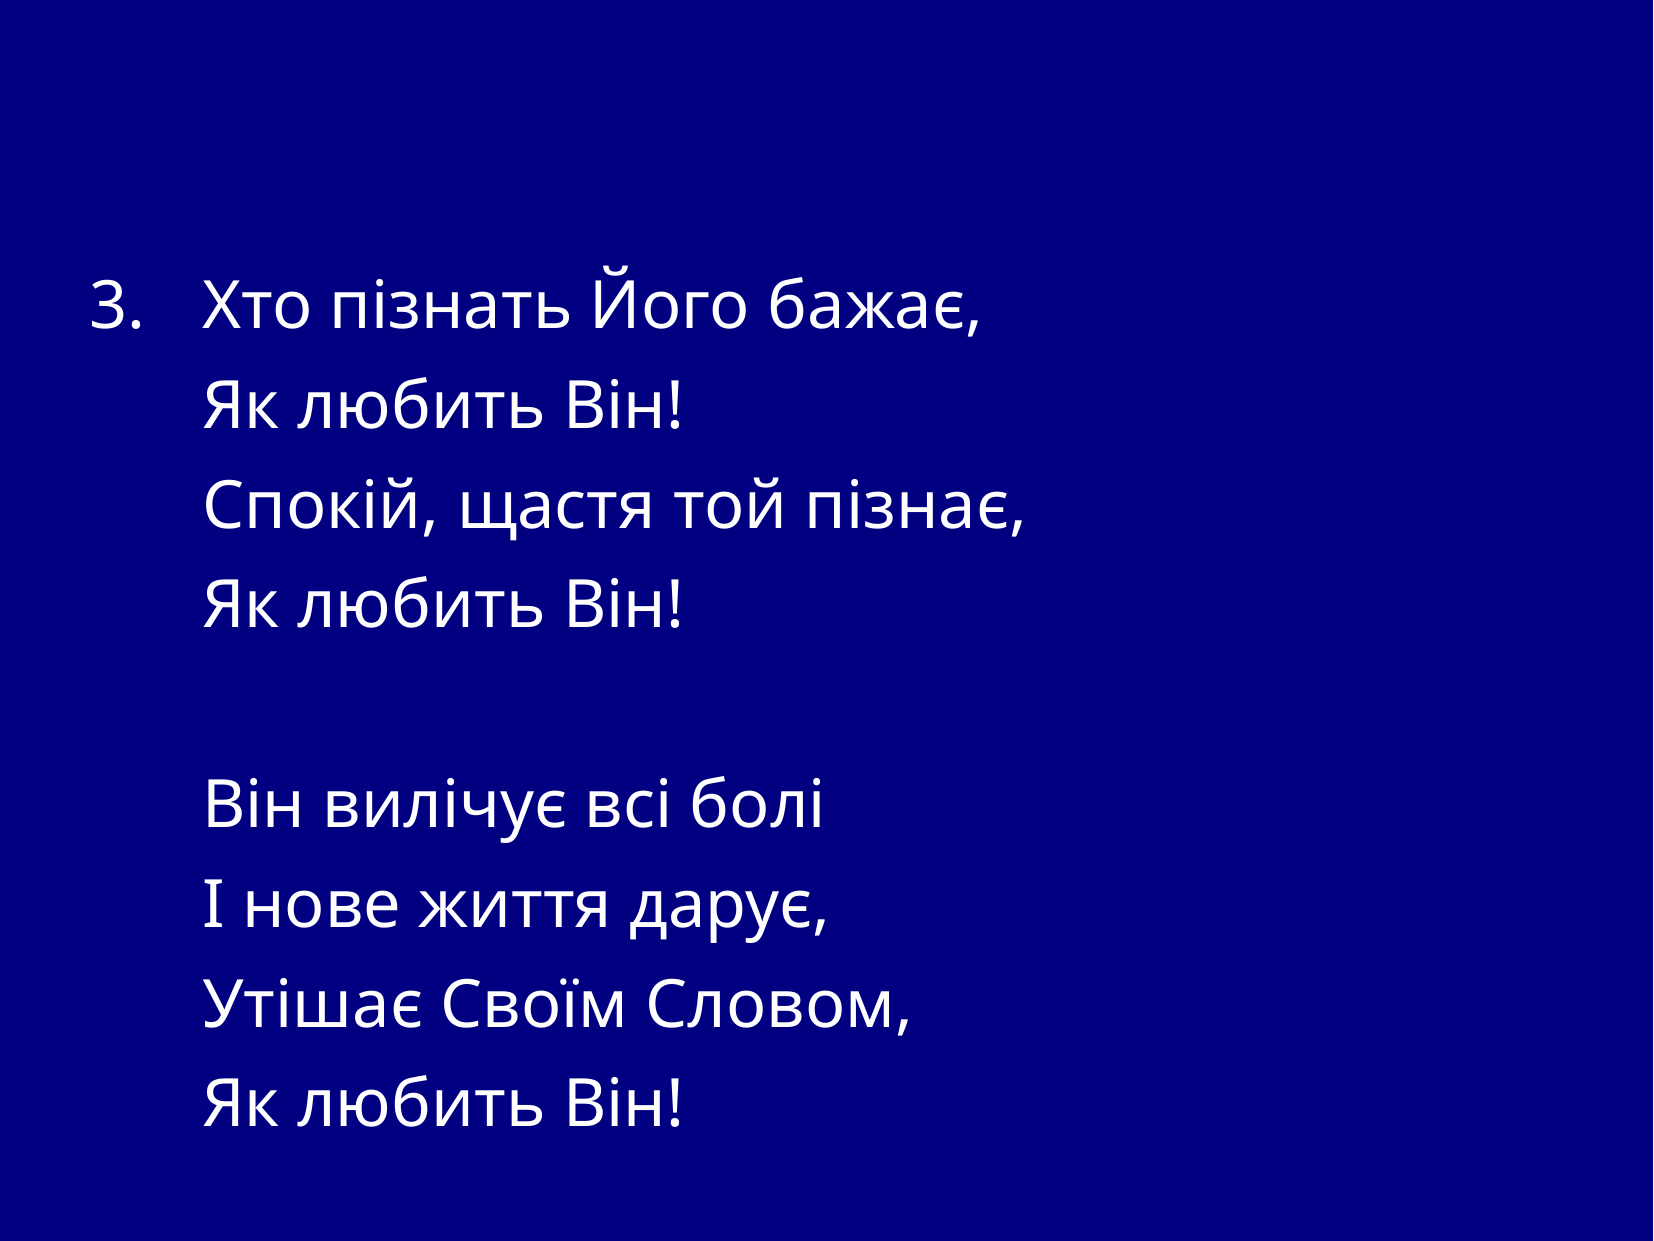

3.	Хто пізнать Його бажає,
	Як любить Він!
	Спокій, щастя той пізнає,
	Як любить Він!
	Він вилічує всі болі
	І нове життя дарує,
	Утішає Своїм Словом,
	Як любить Він!